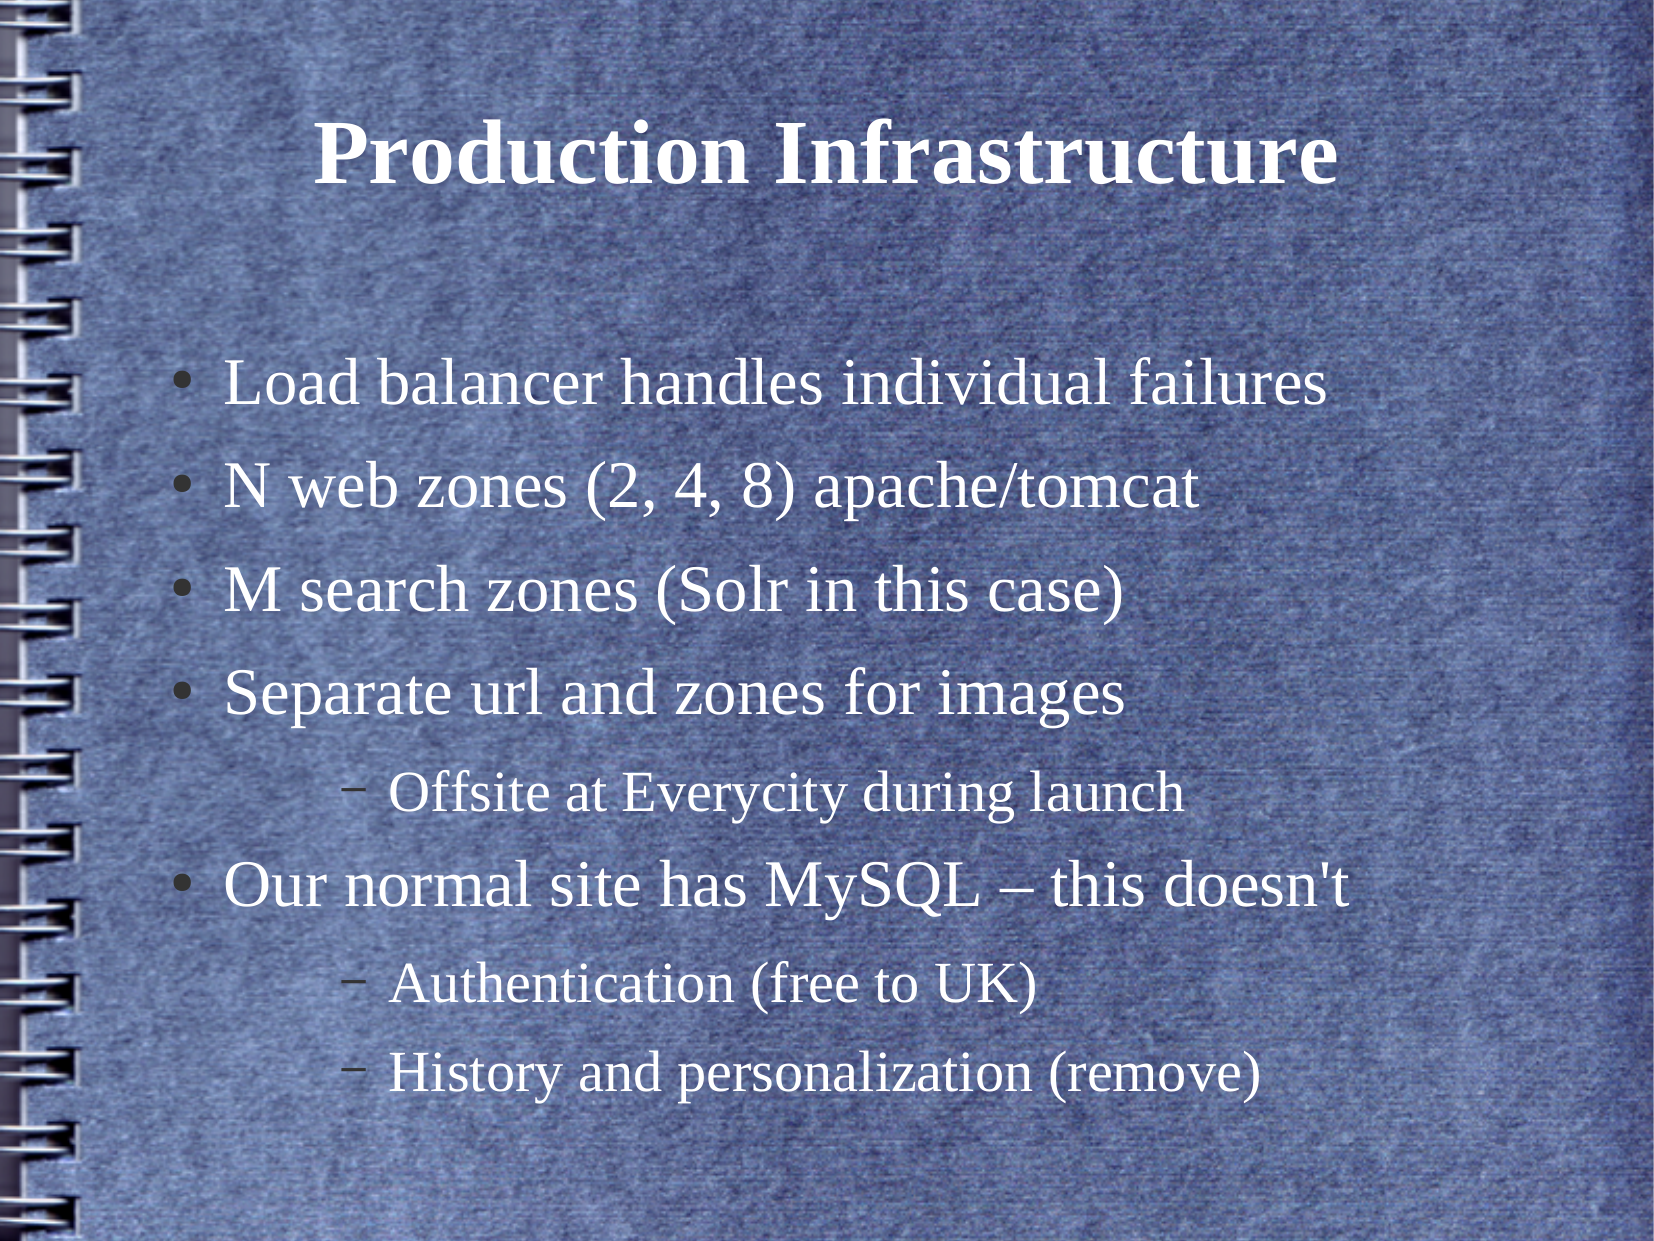

# Production Infrastructure
Load balancer handles individual failures
N web zones (2, 4, 8) apache/tomcat
M search zones (Solr in this case)
Separate url and zones for images
Offsite at Everycity during launch
Our normal site has MySQL – this doesn't
Authentication (free to UK)
History and personalization (remove)